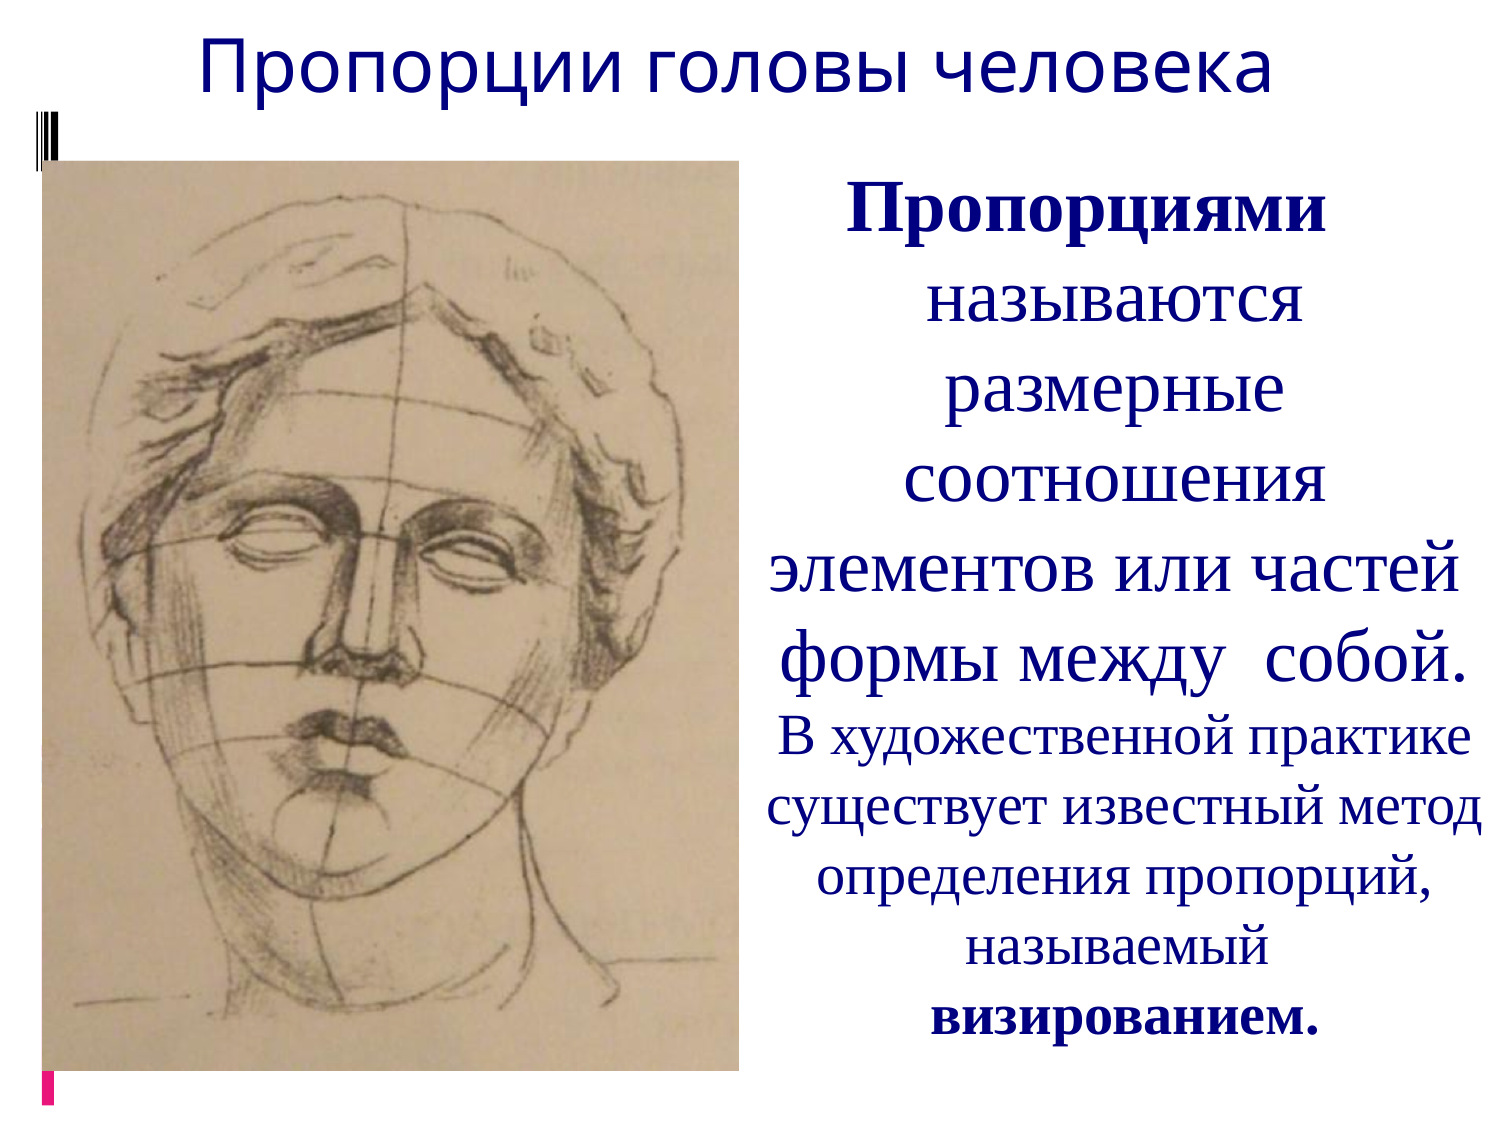

Пропорции головы человека
Пропорциями
называются размерные соотношения элементов или частей формы между собой.
В художественной практике существует известный метод
определения пропорций, называемый
визированием.
#